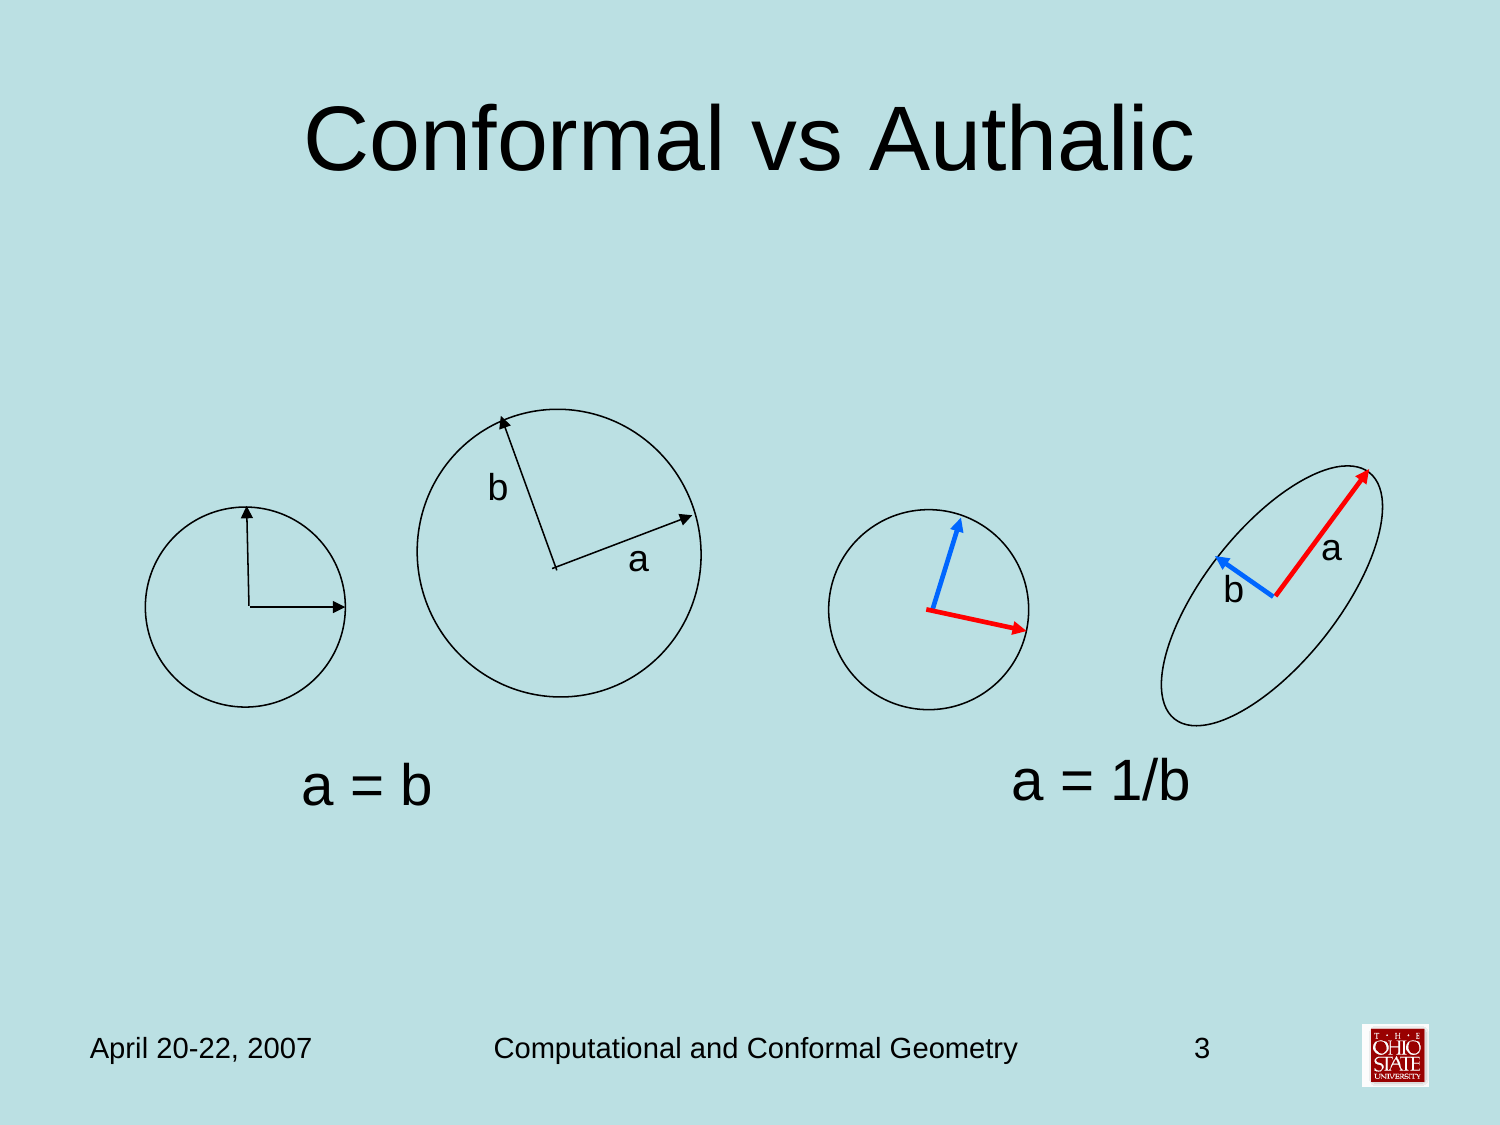

# Conformal vs Authalic
b
a
a
b
a = 1/b
a = b
April 20-22, 2007
Computational and Conformal Geometry
3